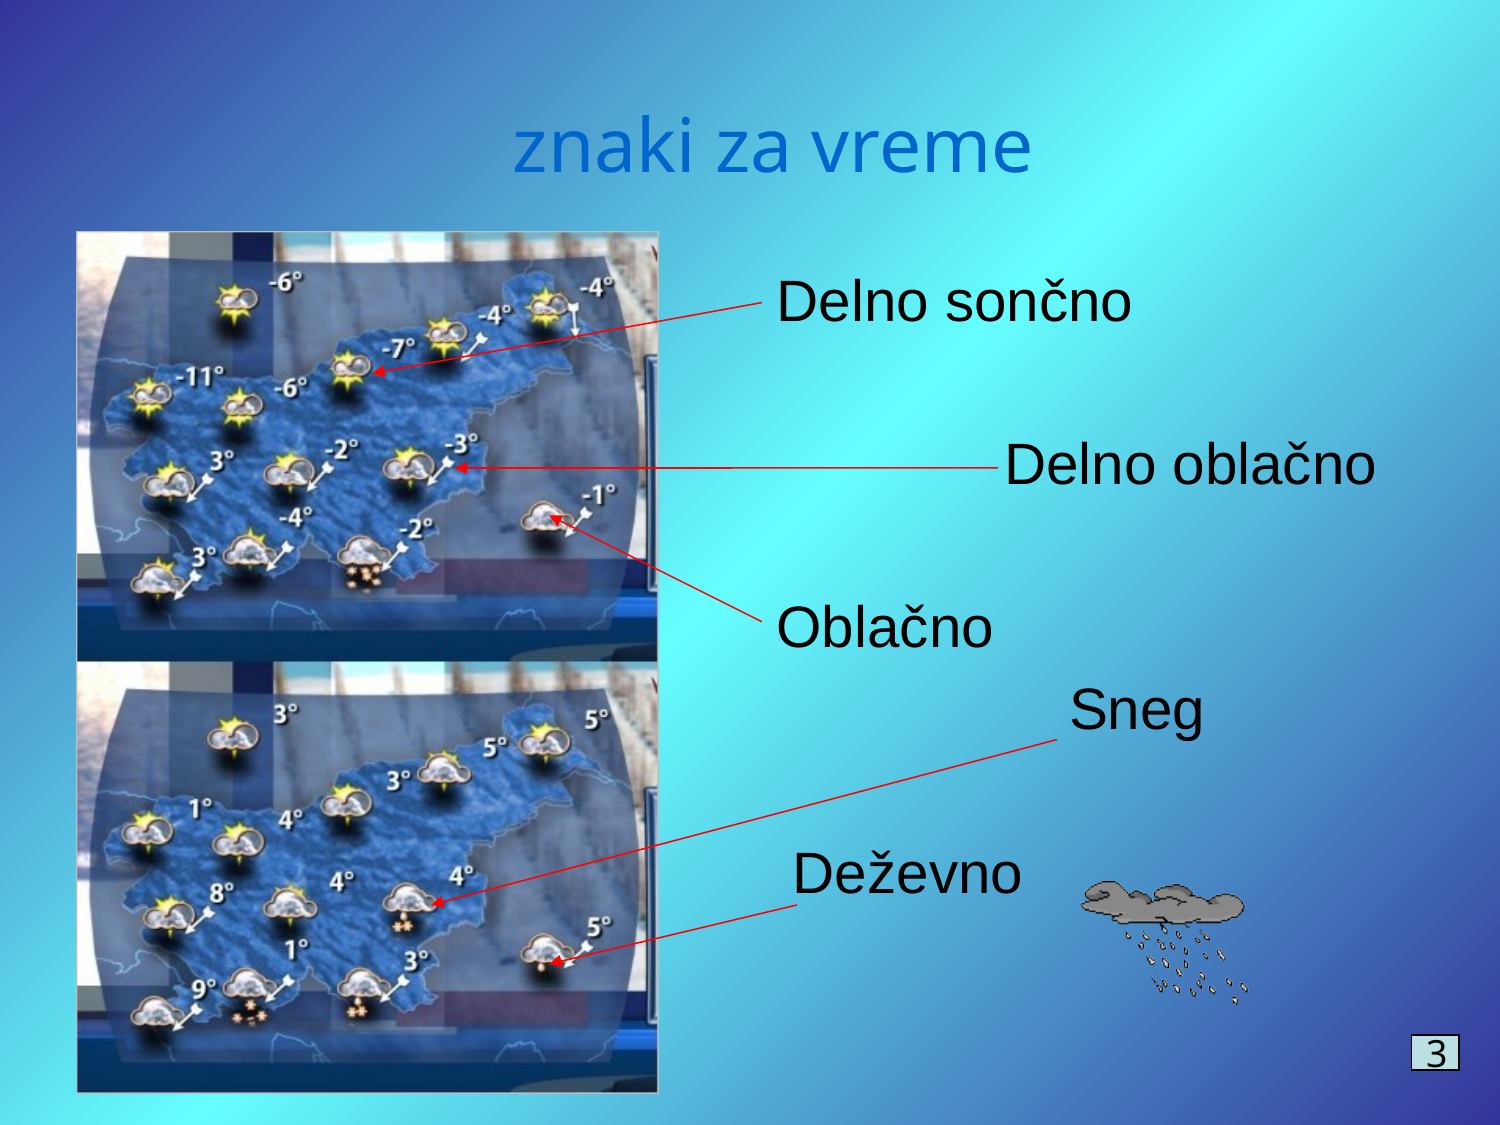

#
znaki za vreme
Delno sončno
 Delno oblačno
Oblačno
 Sneg
 Deževno
3